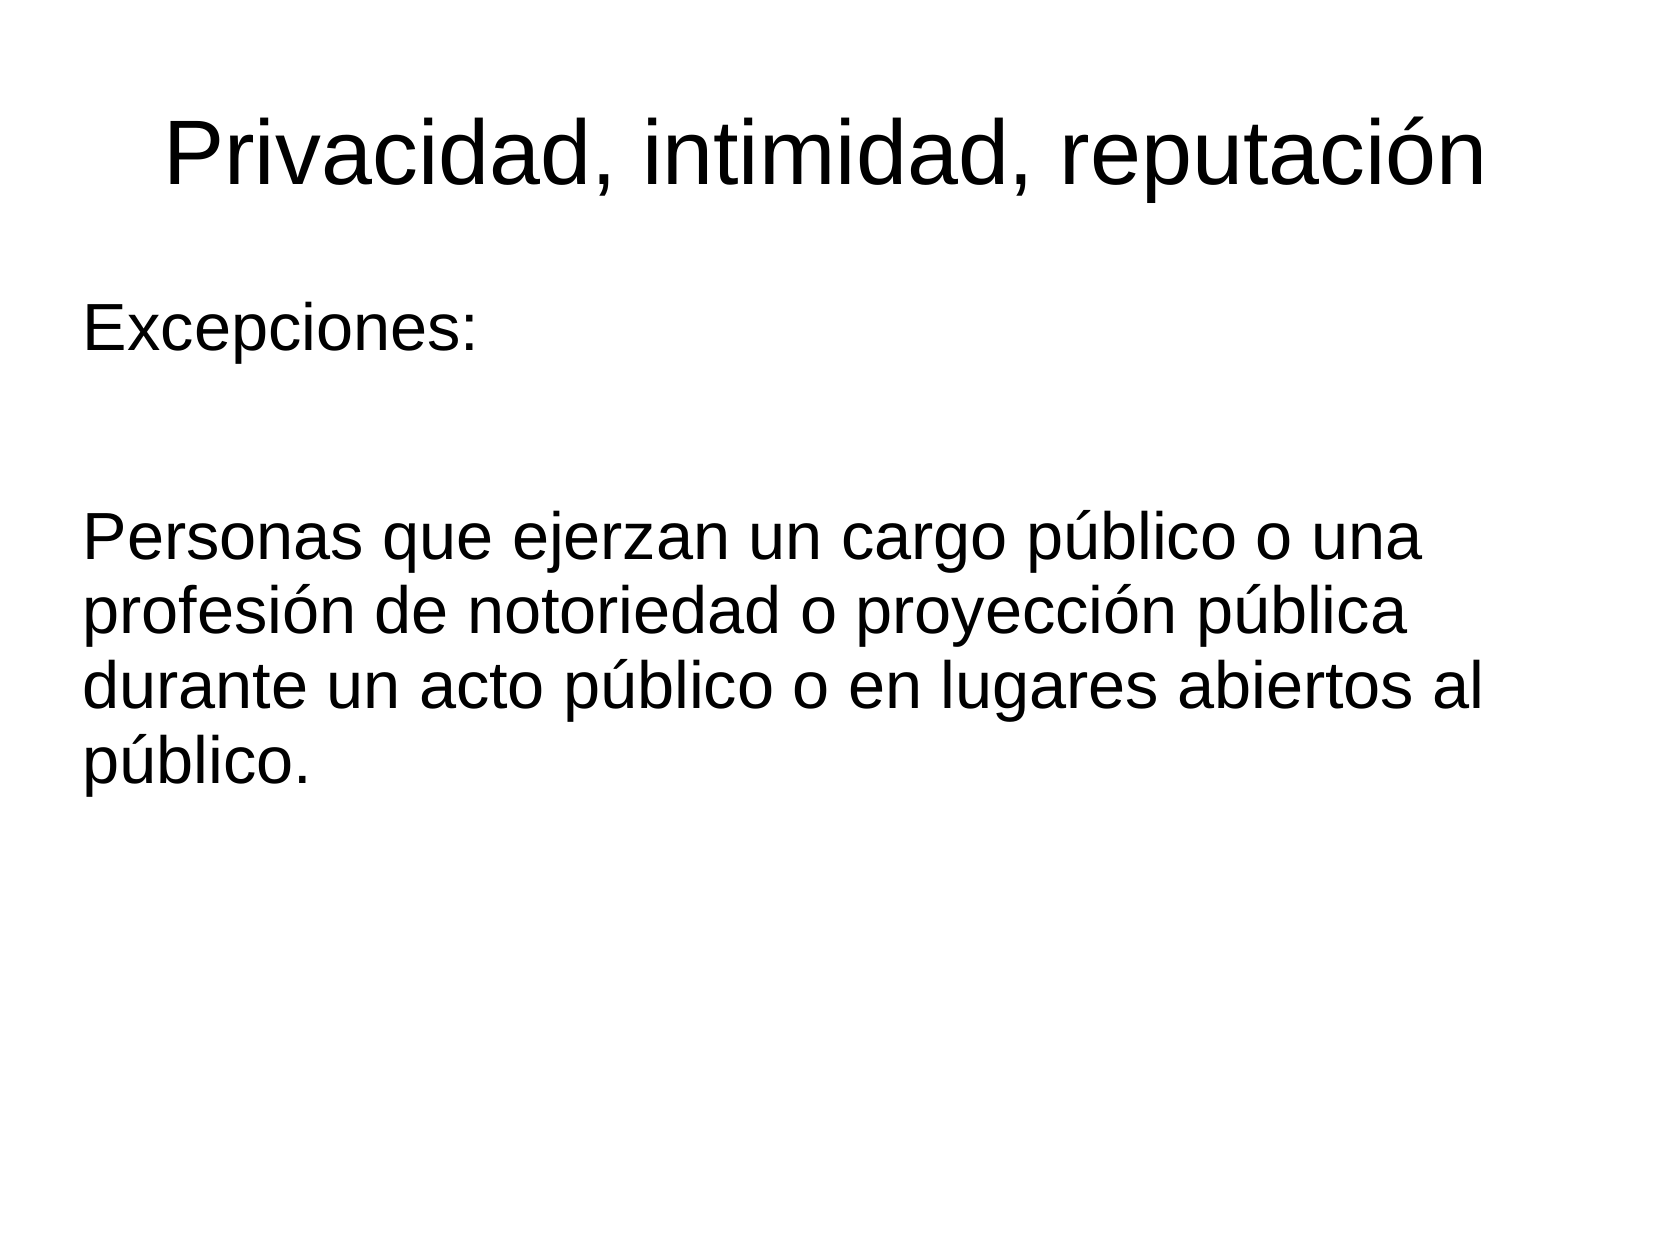

# Privacidad, intimidad, reputación
Excepciones:
Personas que ejerzan un cargo público o una profesión de notoriedad o proyección pública durante un acto público o en lugares abiertos al público.